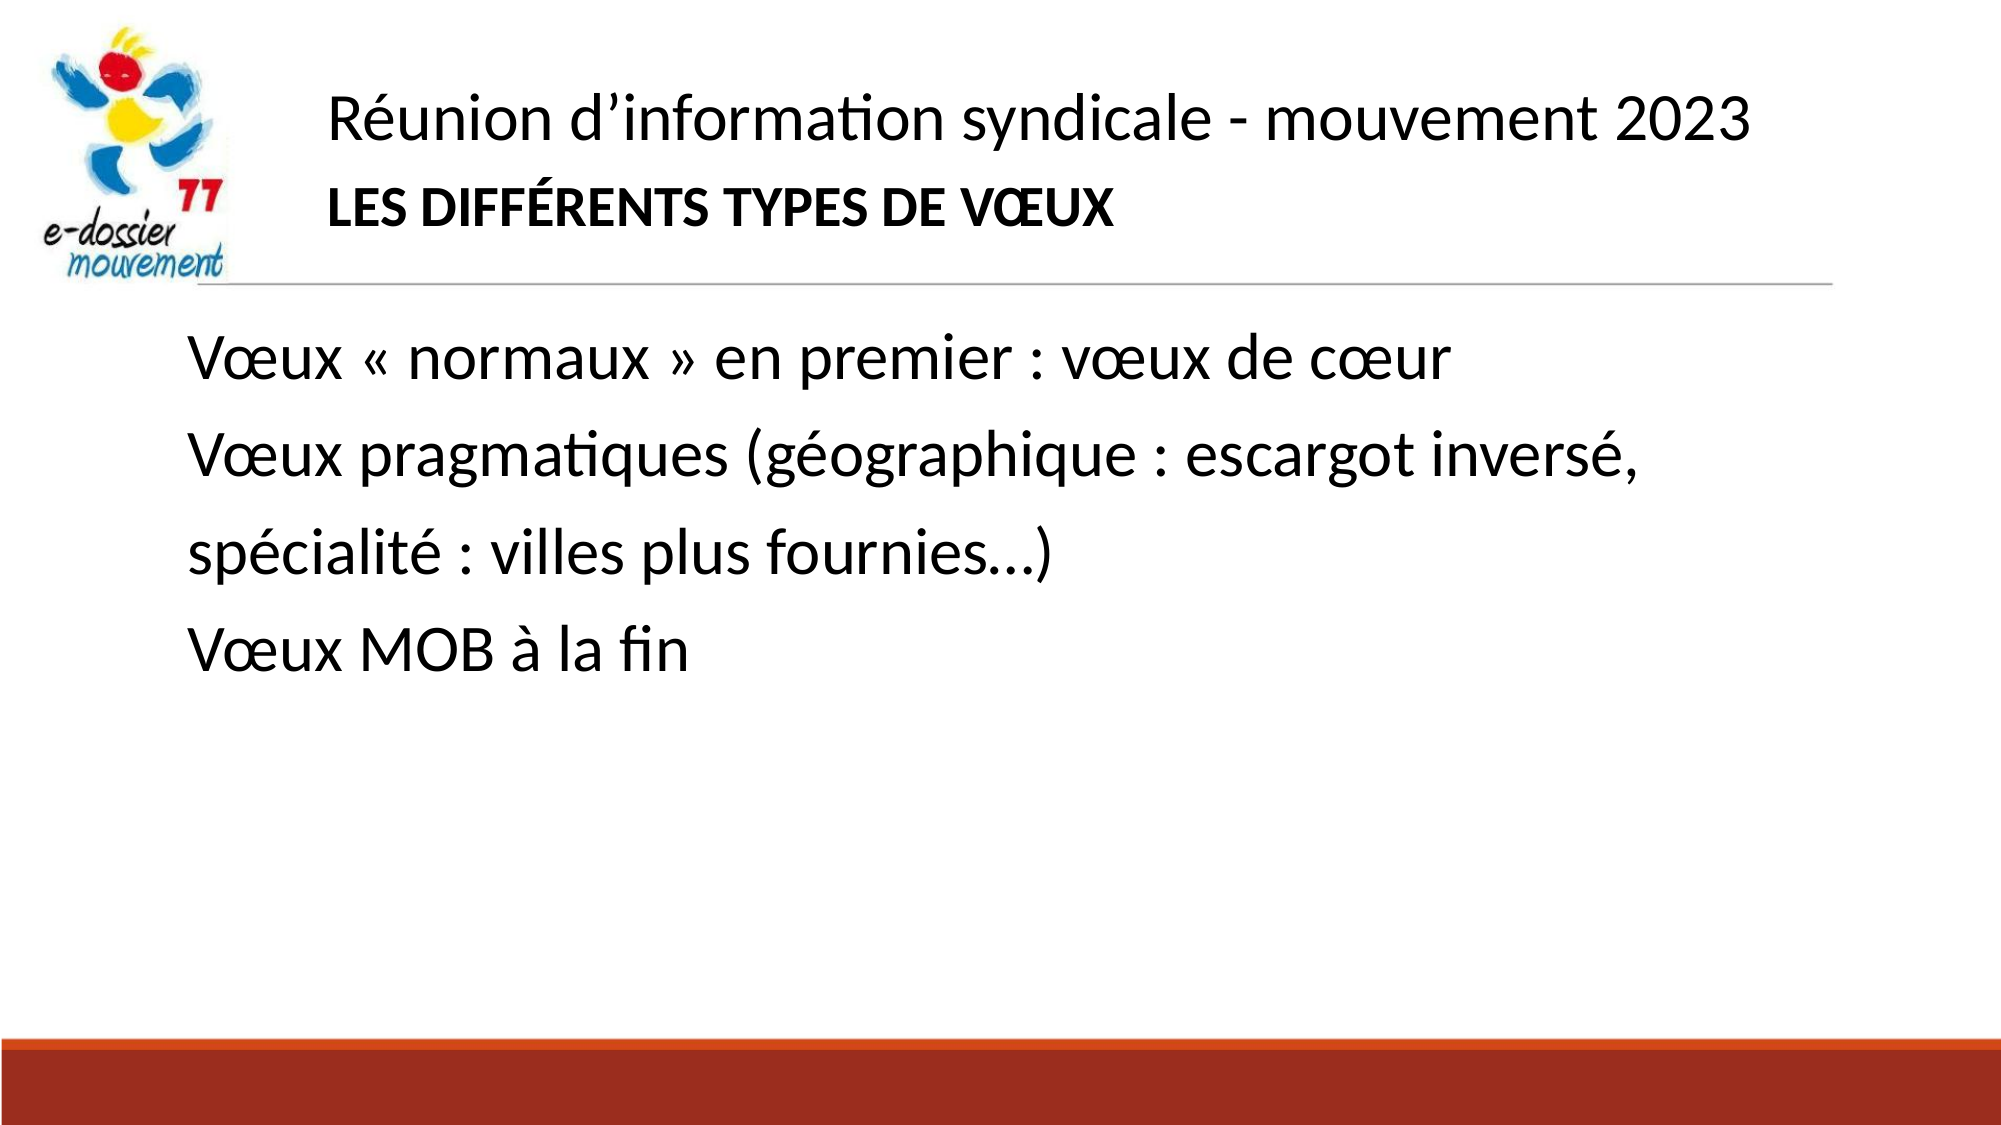

Réunion d’information syndicale - mouvement 2023
LES DIFFÉRENTS TYPES DE VŒUX
Vœux « normaux » en premier : vœux de cœur
Vœux pragmatiques (géographique : escargot inversé, spécialité : villes plus fournies…)
Vœux MOB à la fin